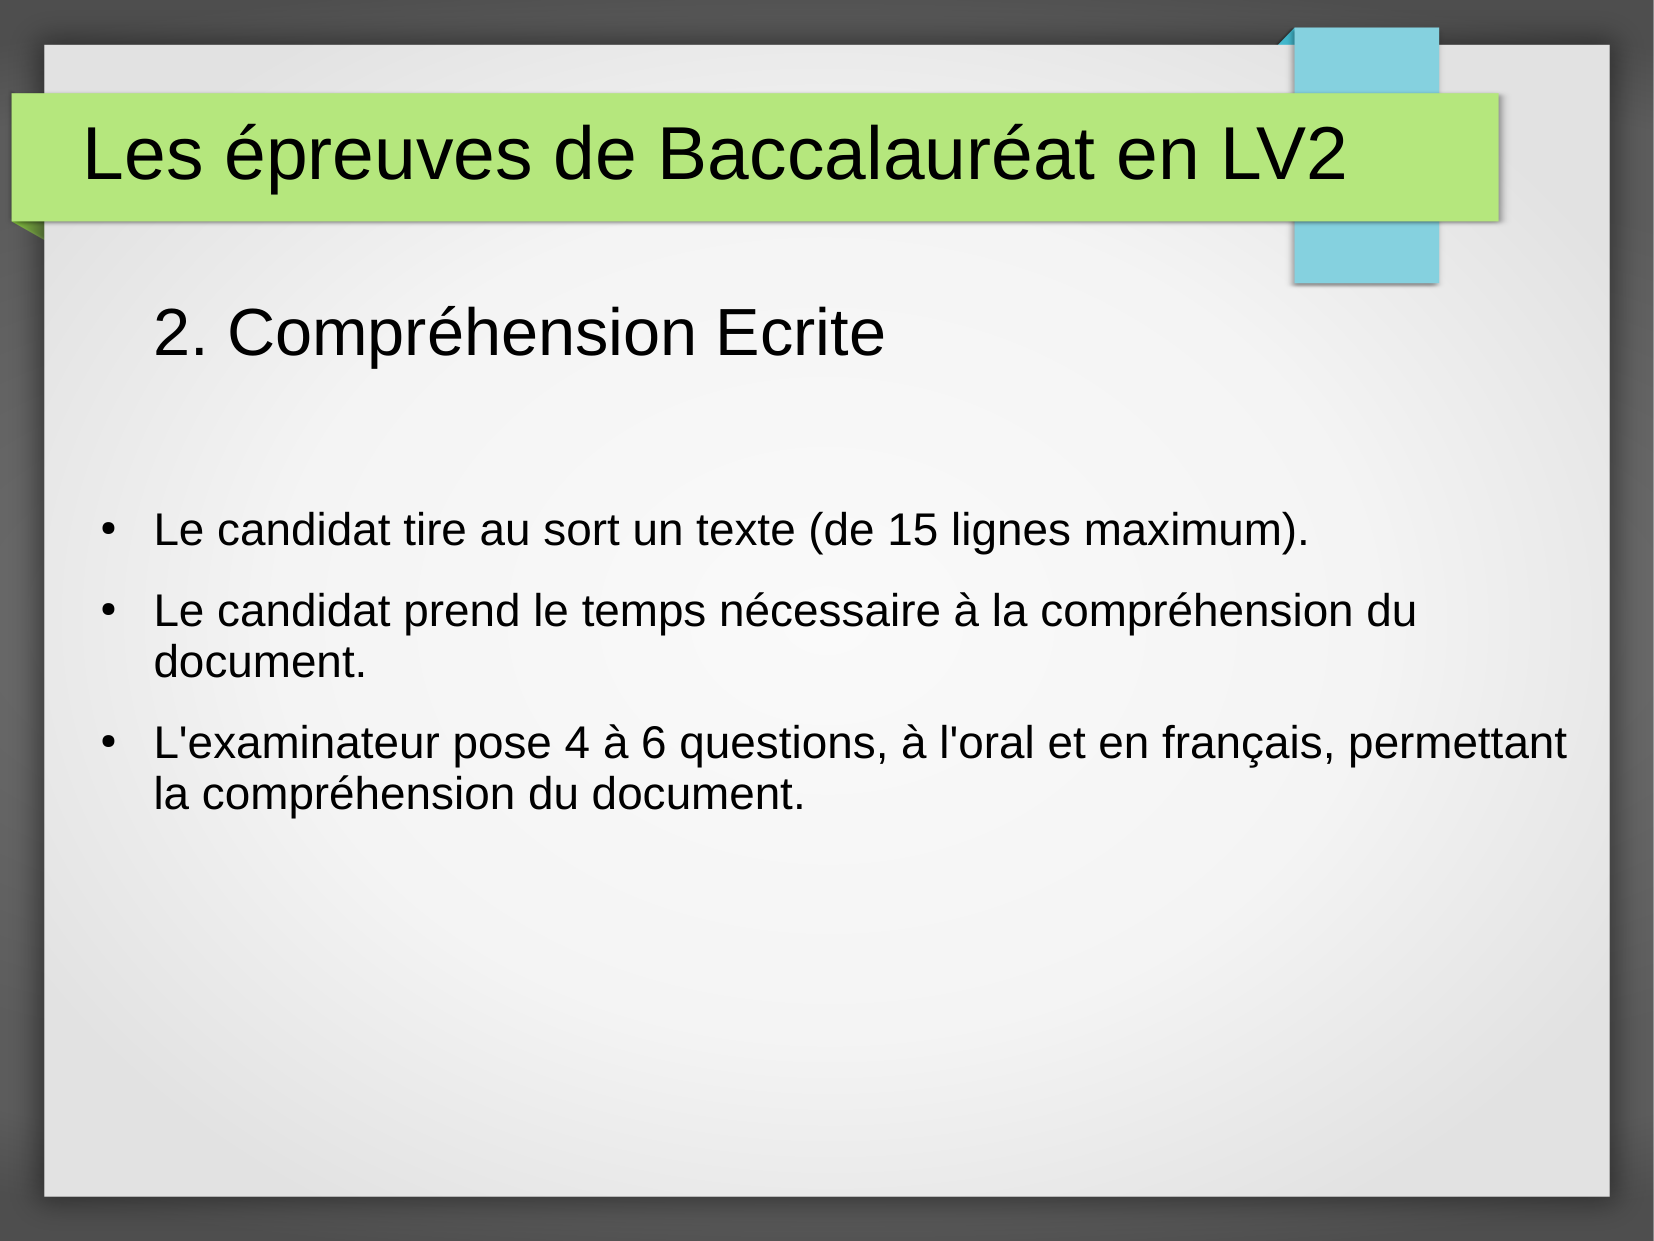

# Les épreuves de Baccalauréat en LV2
2. Compréhension Ecrite
Le candidat tire au sort un texte (de 15 lignes maximum).
Le candidat prend le temps nécessaire à la compréhension du document.
L'examinateur pose 4 à 6 questions, à l'oral et en français, permettant la compréhension du document.